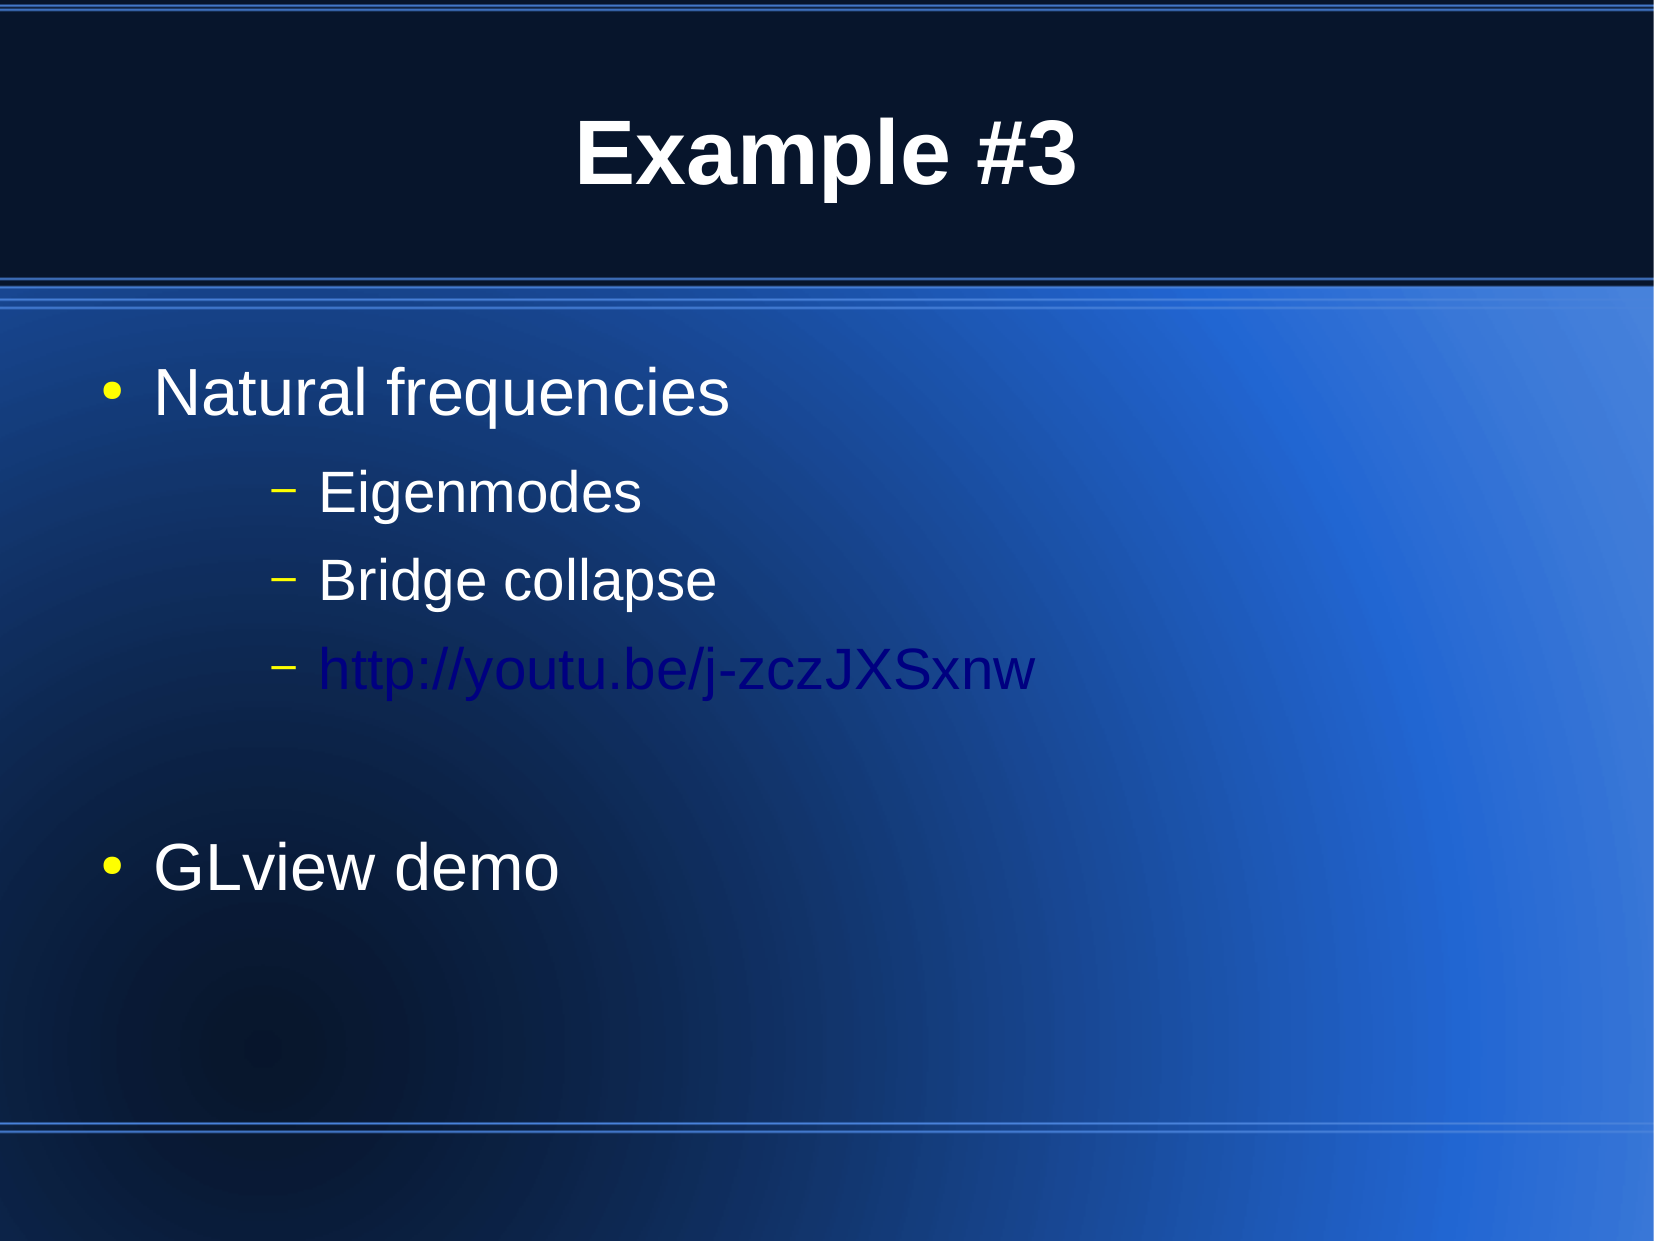

# Example #3
Natural frequencies
Eigenmodes
Bridge collapse
http://youtu.be/j-zczJXSxnw
GLview demo